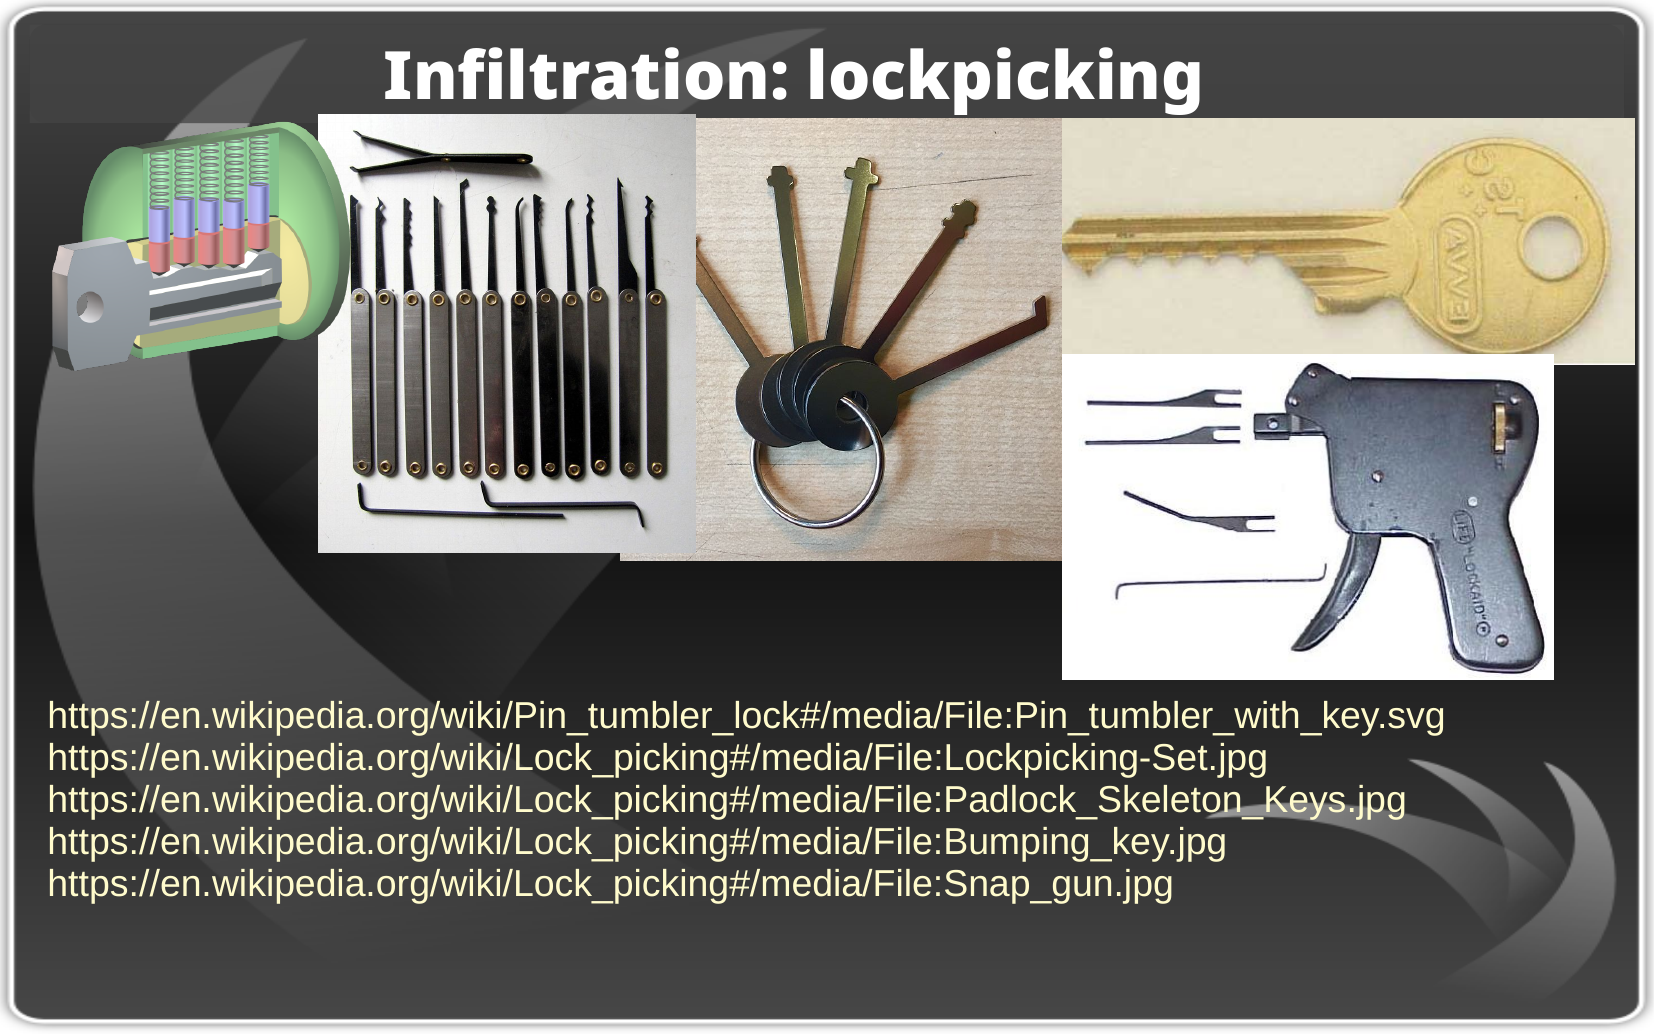

# Infiltration: lockpicking
https://en.wikipedia.org/wiki/Pin_tumbler_lock#/media/File:Pin_tumbler_with_key.svg
https://en.wikipedia.org/wiki/Lock_picking#/media/File:Lockpicking-Set.jpg
https://en.wikipedia.org/wiki/Lock_picking#/media/File:Padlock_Skeleton_Keys.jpg
https://en.wikipedia.org/wiki/Lock_picking#/media/File:Bumping_key.jpg
https://en.wikipedia.org/wiki/Lock_picking#/media/File:Snap_gun.jpg